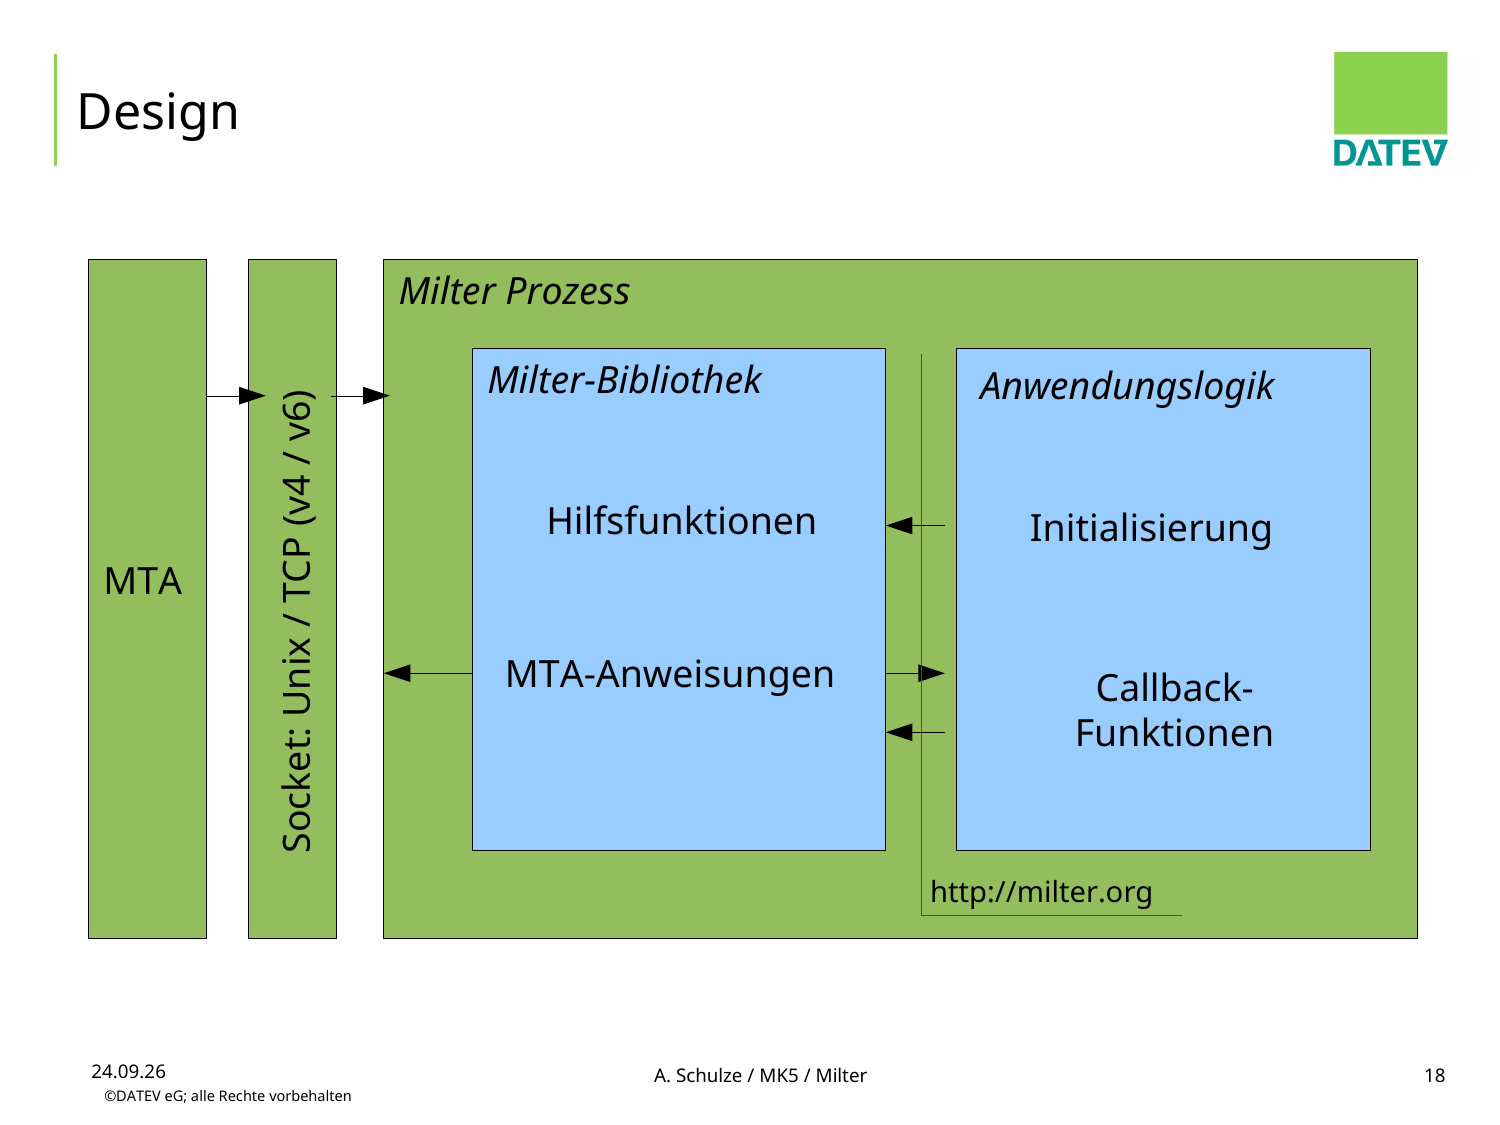

# Design
Milter Prozess
Milter-Bibliothek
Anwendungslogik
Hilfsfunktionen
Initialisierung
MTA
Socket: Unix / TCP (v4 / v6)
MTA-Anweisungen
Callback-
Funktionen
http://milter.org
A. Schulze / MK5 / Milter
18